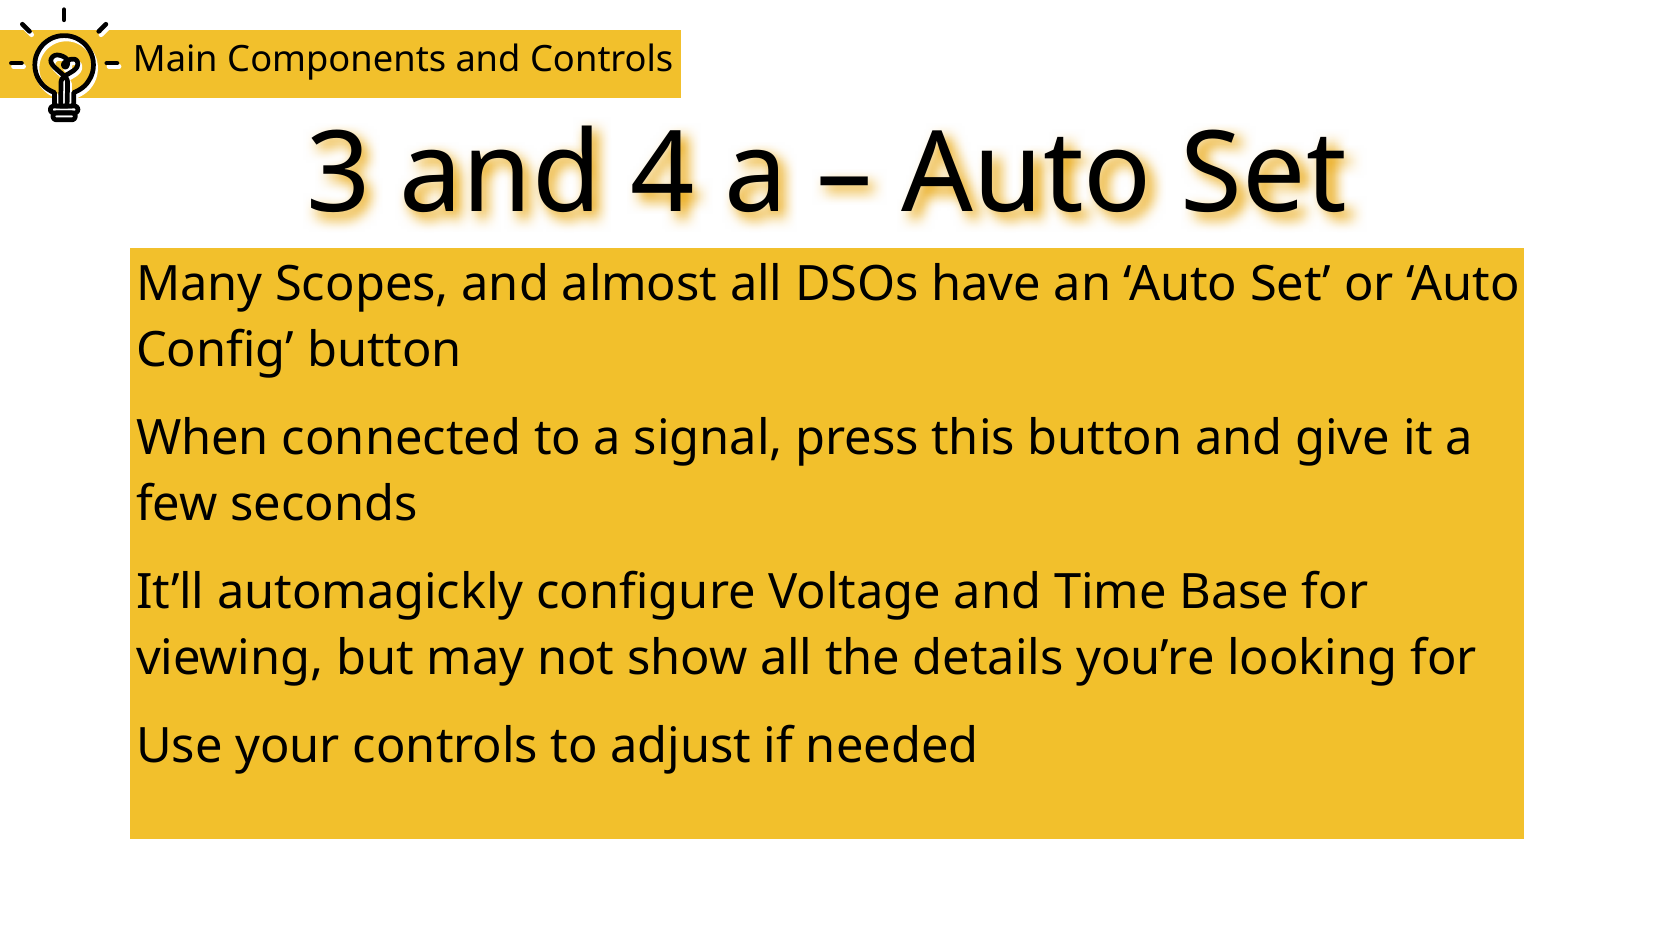

Main Components and Controls
# 3 and 4 a – Auto Set
Many Scopes, and almost all DSOs have an ‘Auto Set’ or ‘Auto Config’ button
When connected to a signal, press this button and give it a few seconds
It’ll automagickly configure Voltage and Time Base for viewing, but may not show all the details you’re looking for
Use your controls to adjust if needed